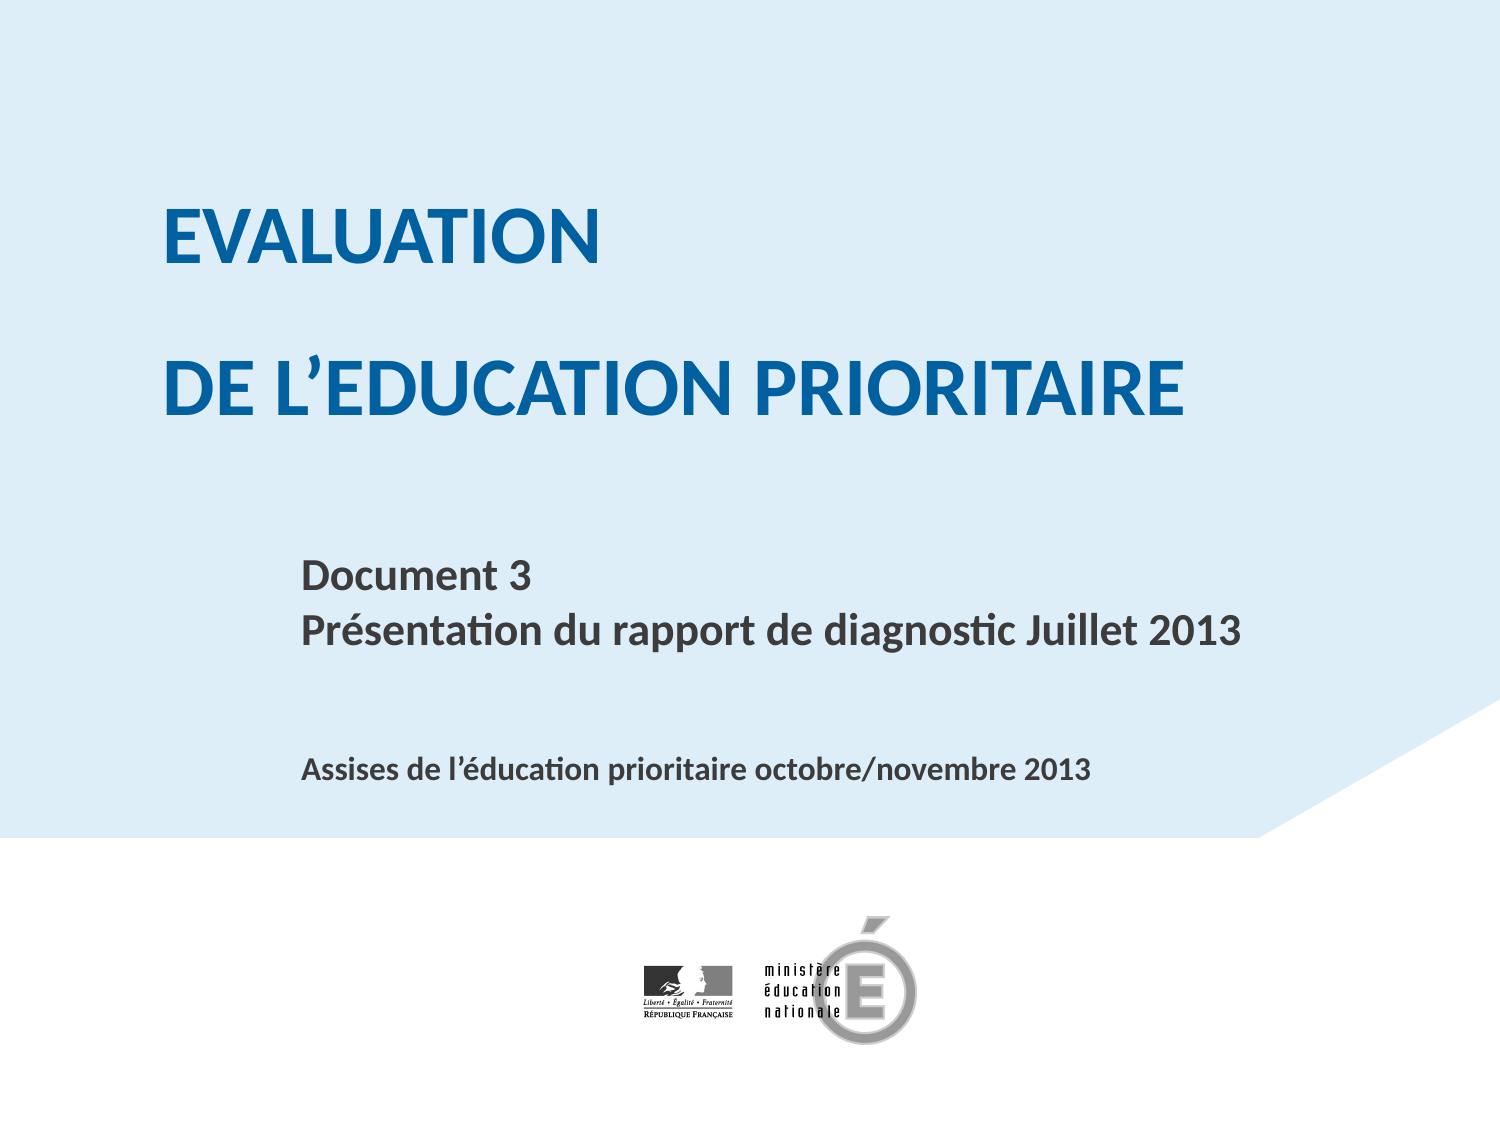

EVALUATION
DE L’EDUCATION PRIORITAIRE
Document 3
Présentation du rapport de diagnostic Juillet 2013
Assises de l’éducation prioritaire octobre/novembre 2013